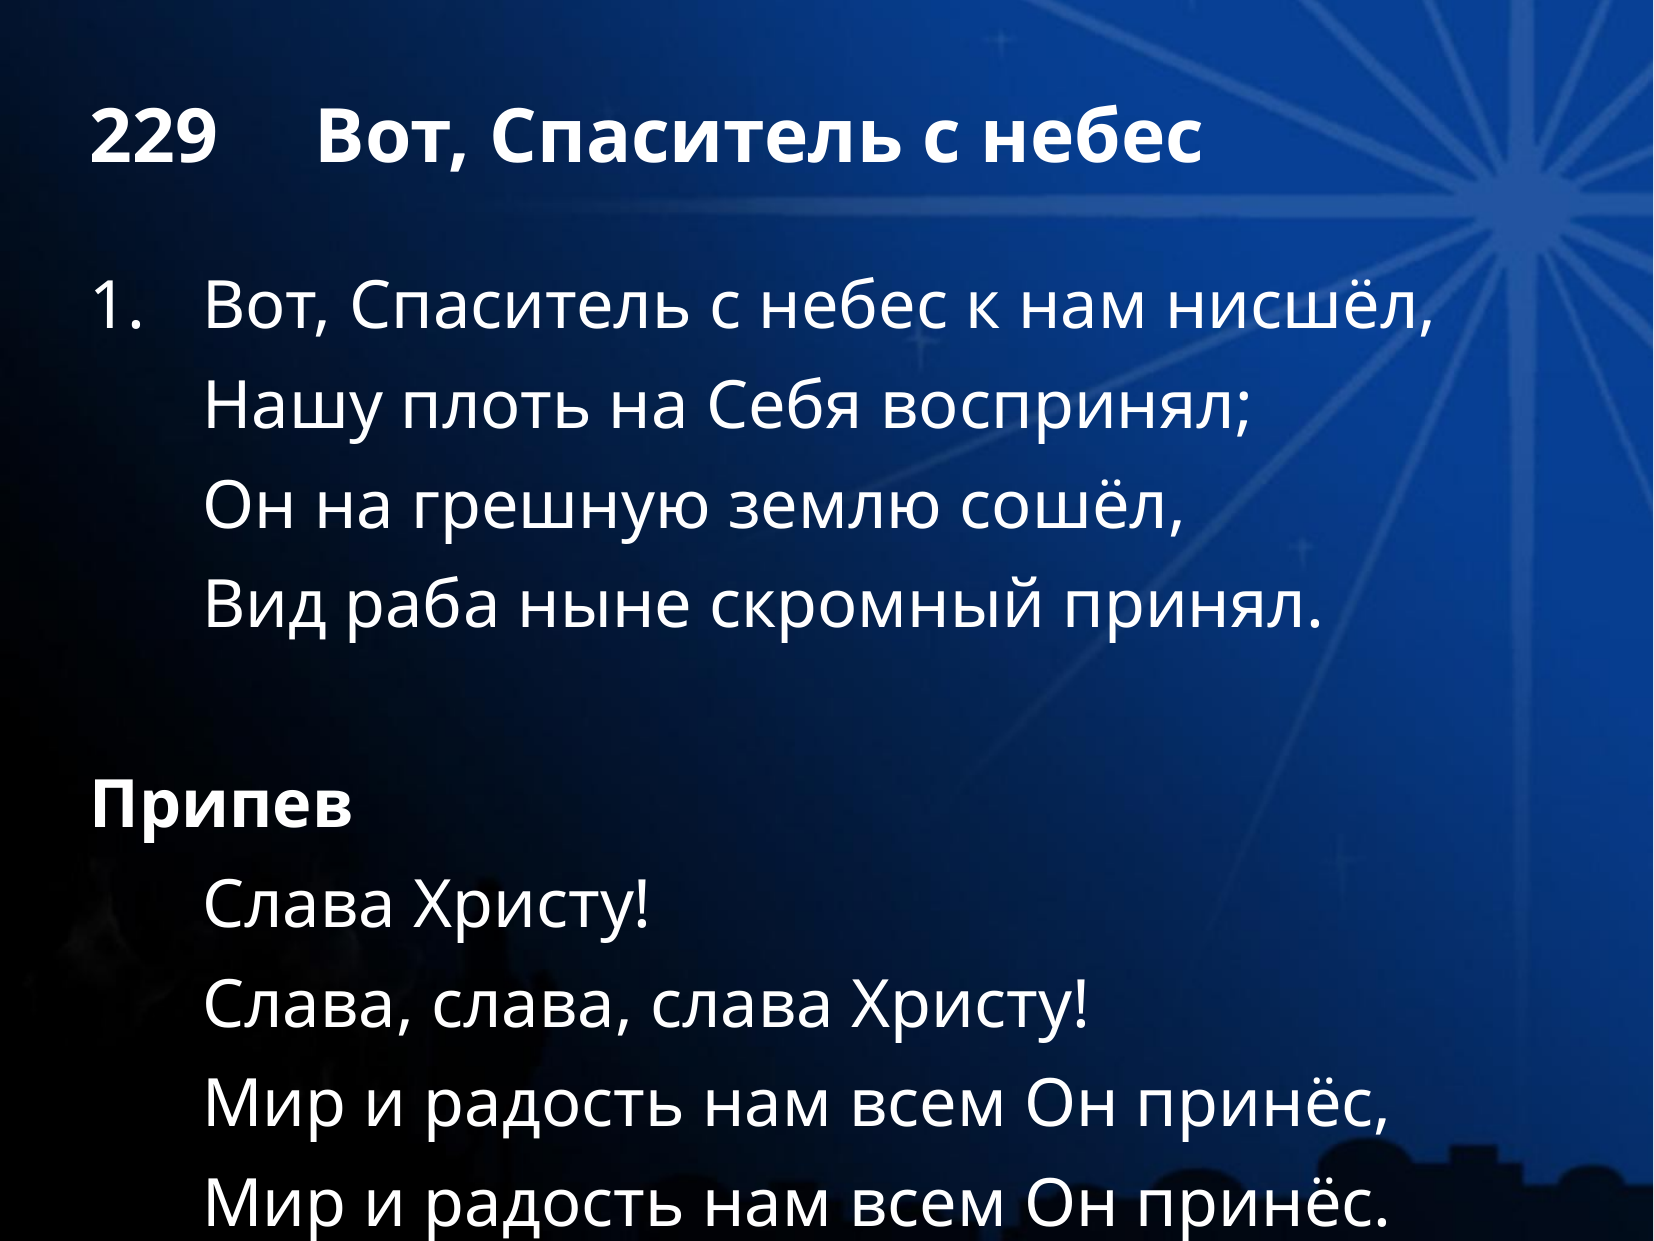

229	Вот, Спаситель с небес
1.	Вот, Спаситель с небес к нам нисшёл,
	Нашу плоть на Себя воспринял;
	Он на грешную землю сошёл,
	Вид раба ныне скромный принял.
Припев
	Слава Христу!
	Слава, слава, слава Христу!
	Мир и радость нам всем Он принёс,
	Мир и радость нам всем Он принёс.